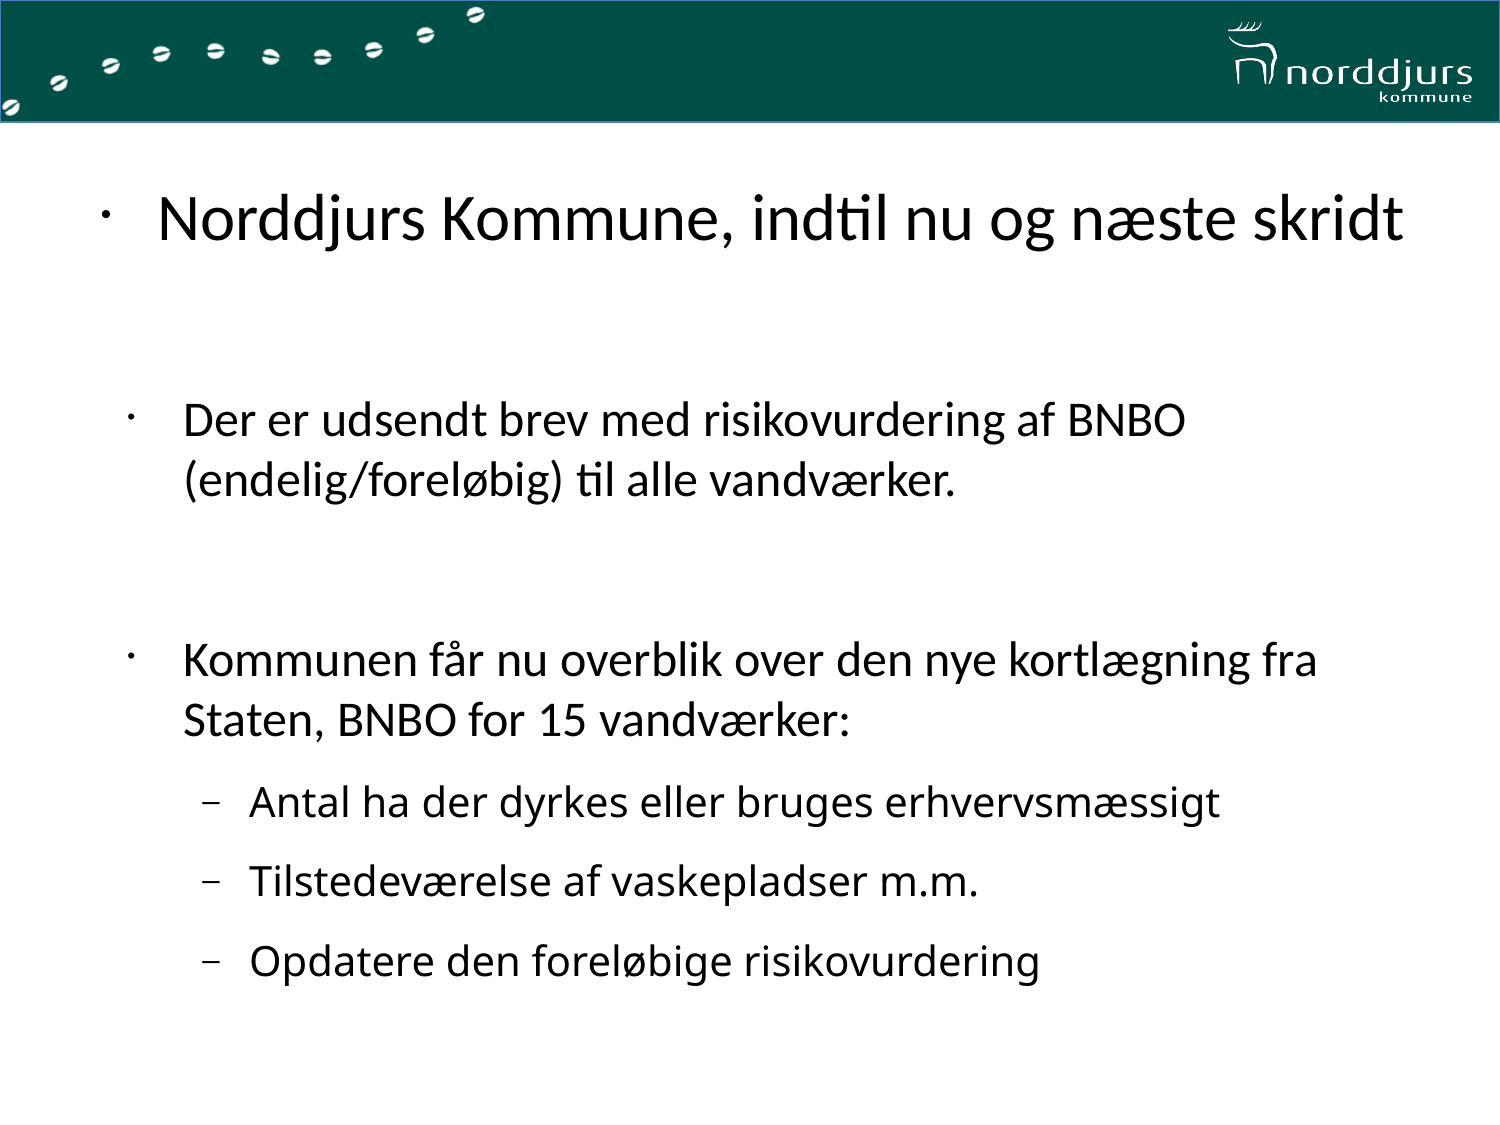

# Norddjurs Kommune, indtil nu og næste skridt
Der er udsendt brev med risikovurdering af BNBO (endelig/foreløbig) til alle vandværker.
Kommunen får nu overblik over den nye kortlægning fra Staten, BNBO for 15 vandværker:
Antal ha der dyrkes eller bruges erhvervsmæssigt
Tilstedeværelse af vaskepladser m.m.
Opdatere den foreløbige risikovurdering